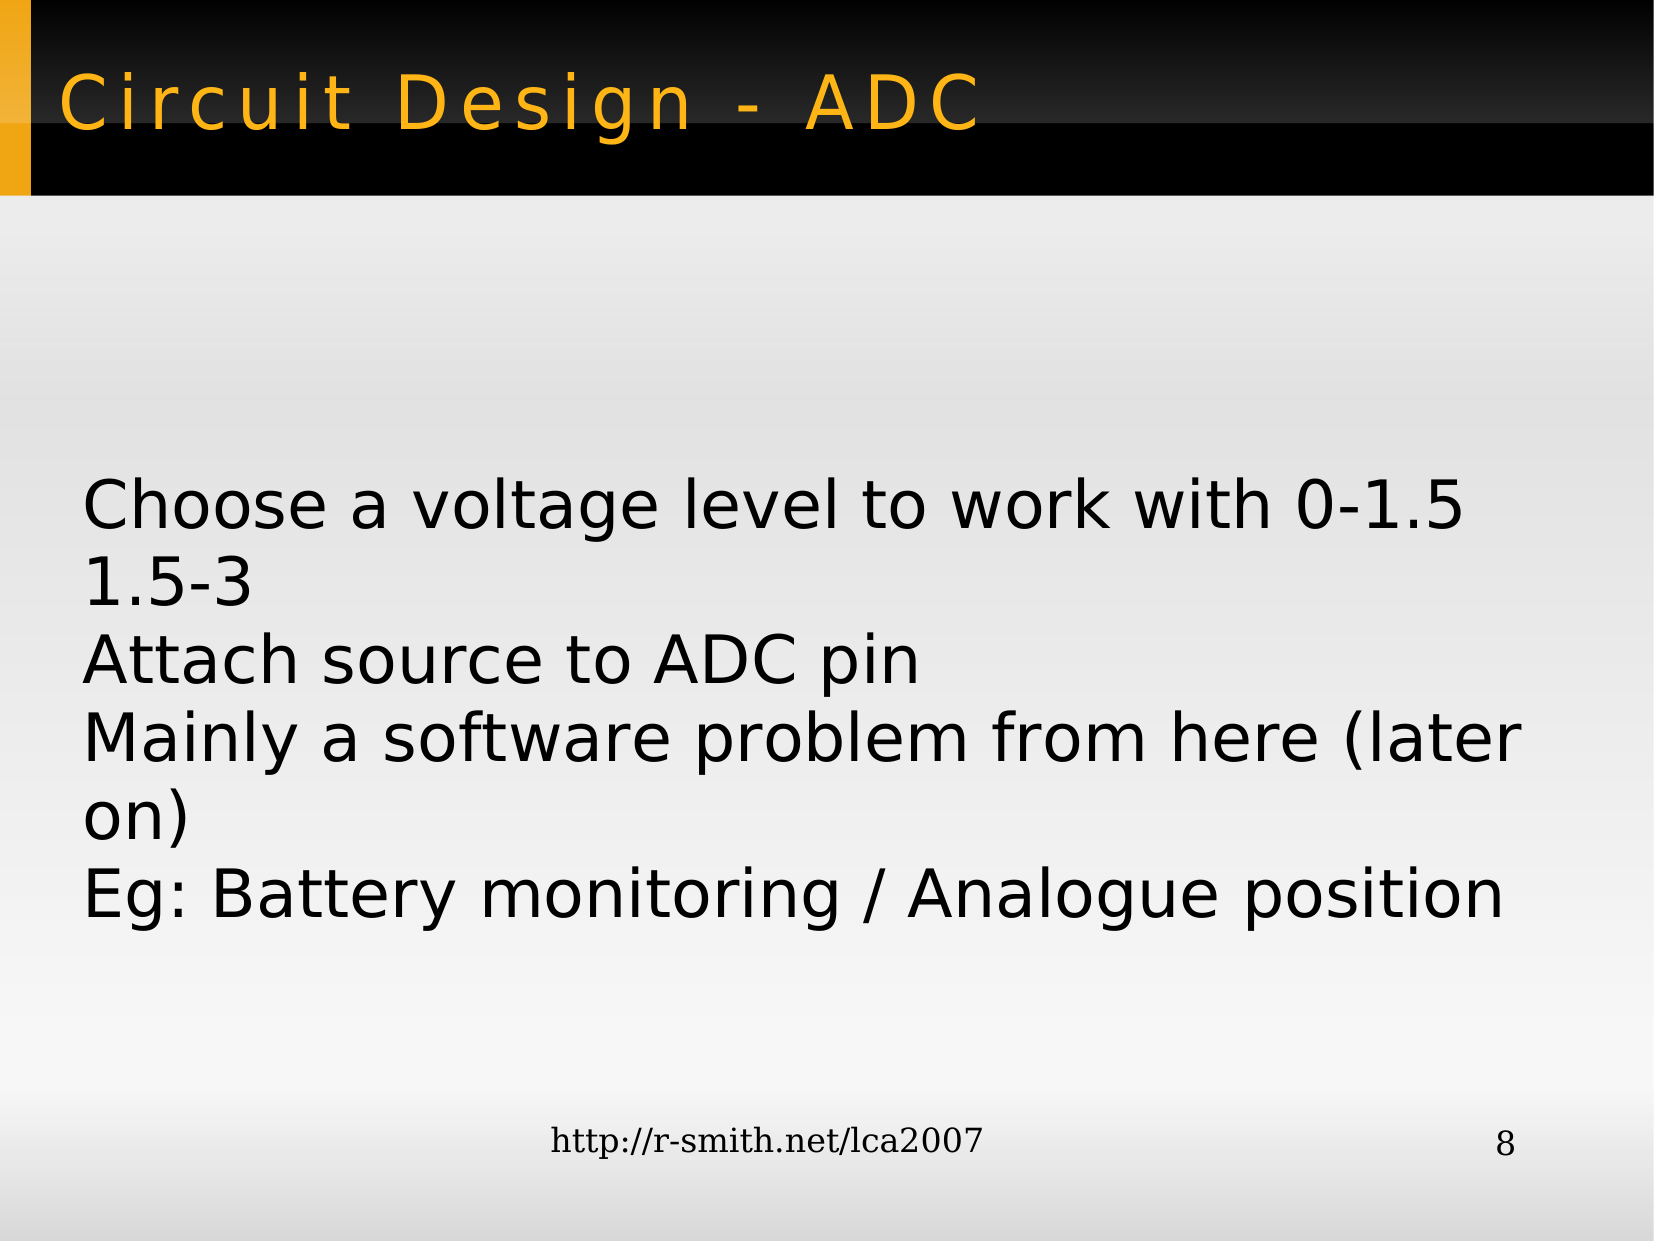

# Circuit Design - ADC
Choose a voltage level to work with 0-1.5 1.5-3
Attach source to ADC pin
Mainly a software problem from here (later on)
Eg: Battery monitoring / Analogue position
http://r-smith.net/lca2007
8